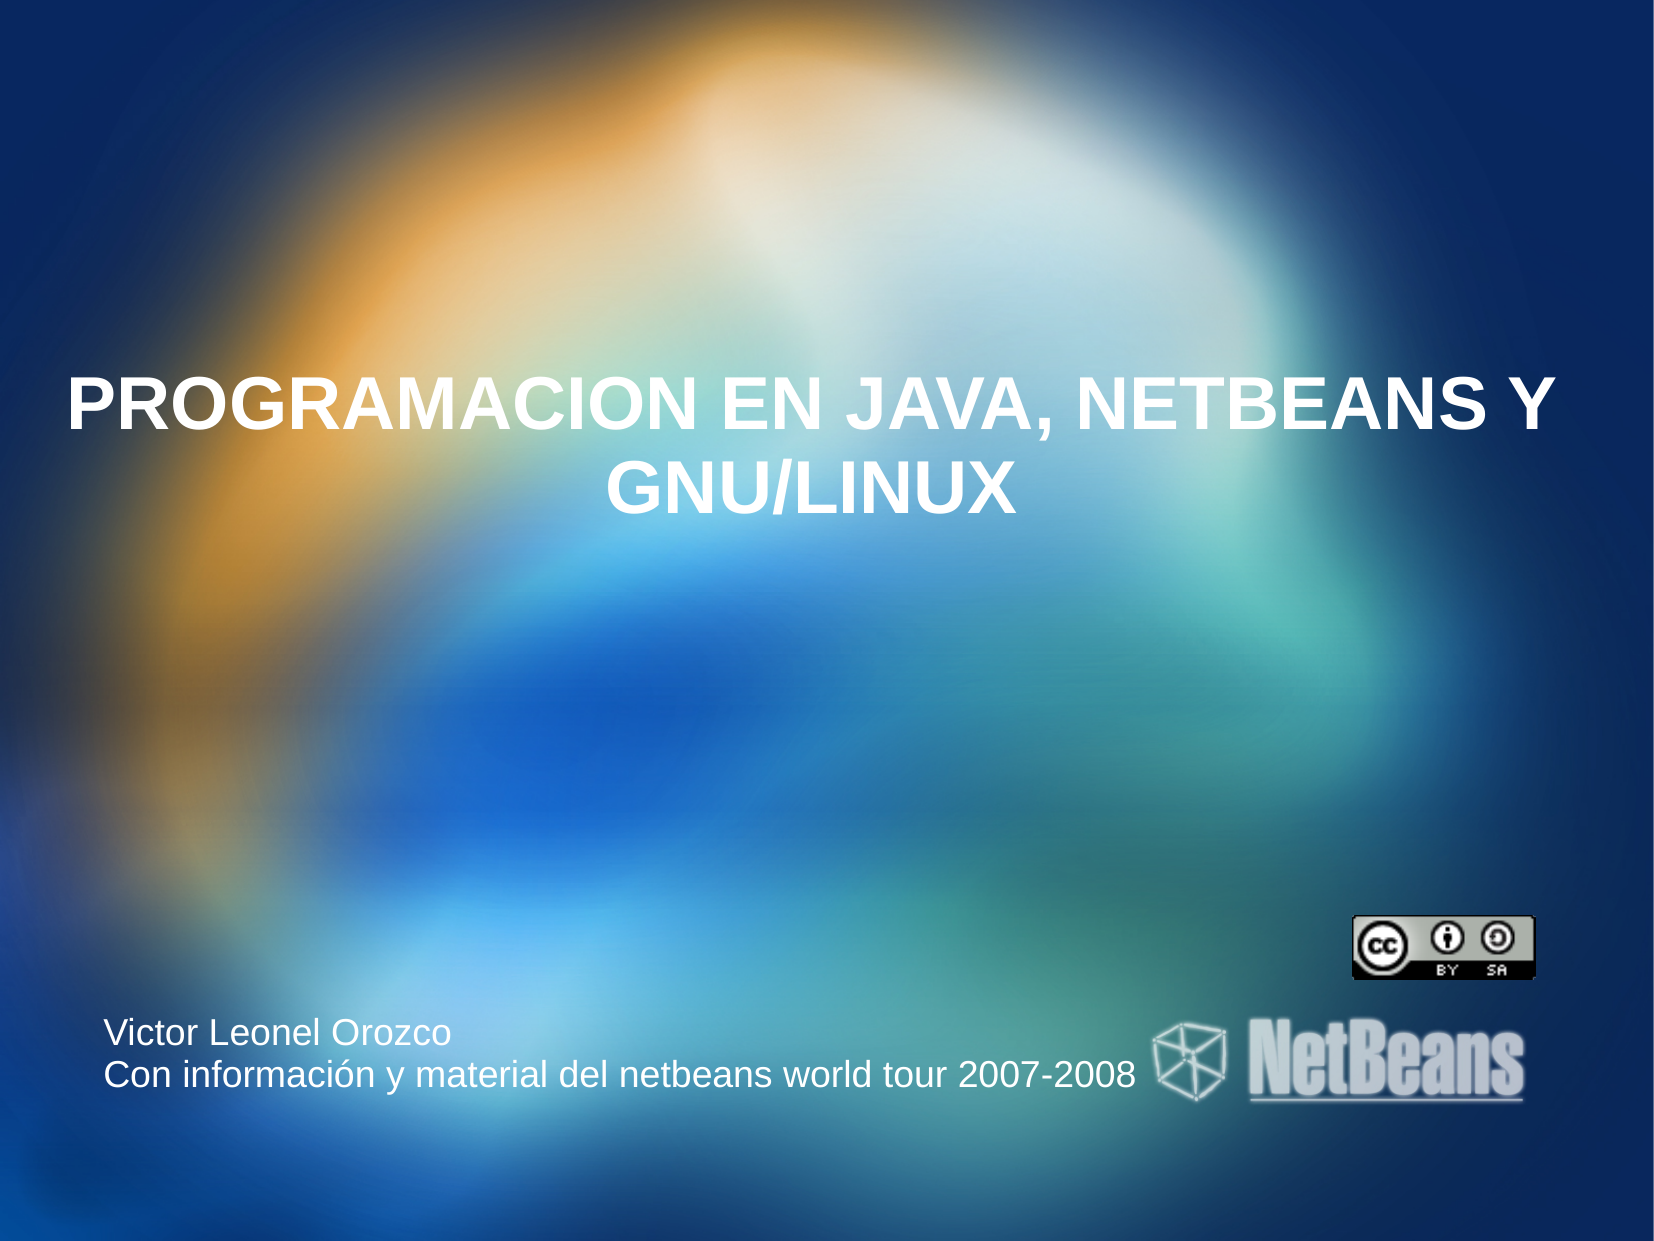

PROGRAMACION EN JAVA, NETBEANS Y GNU/LINUX
Victor Leonel Orozco
Con información y material del netbeans world tour 2007-2008